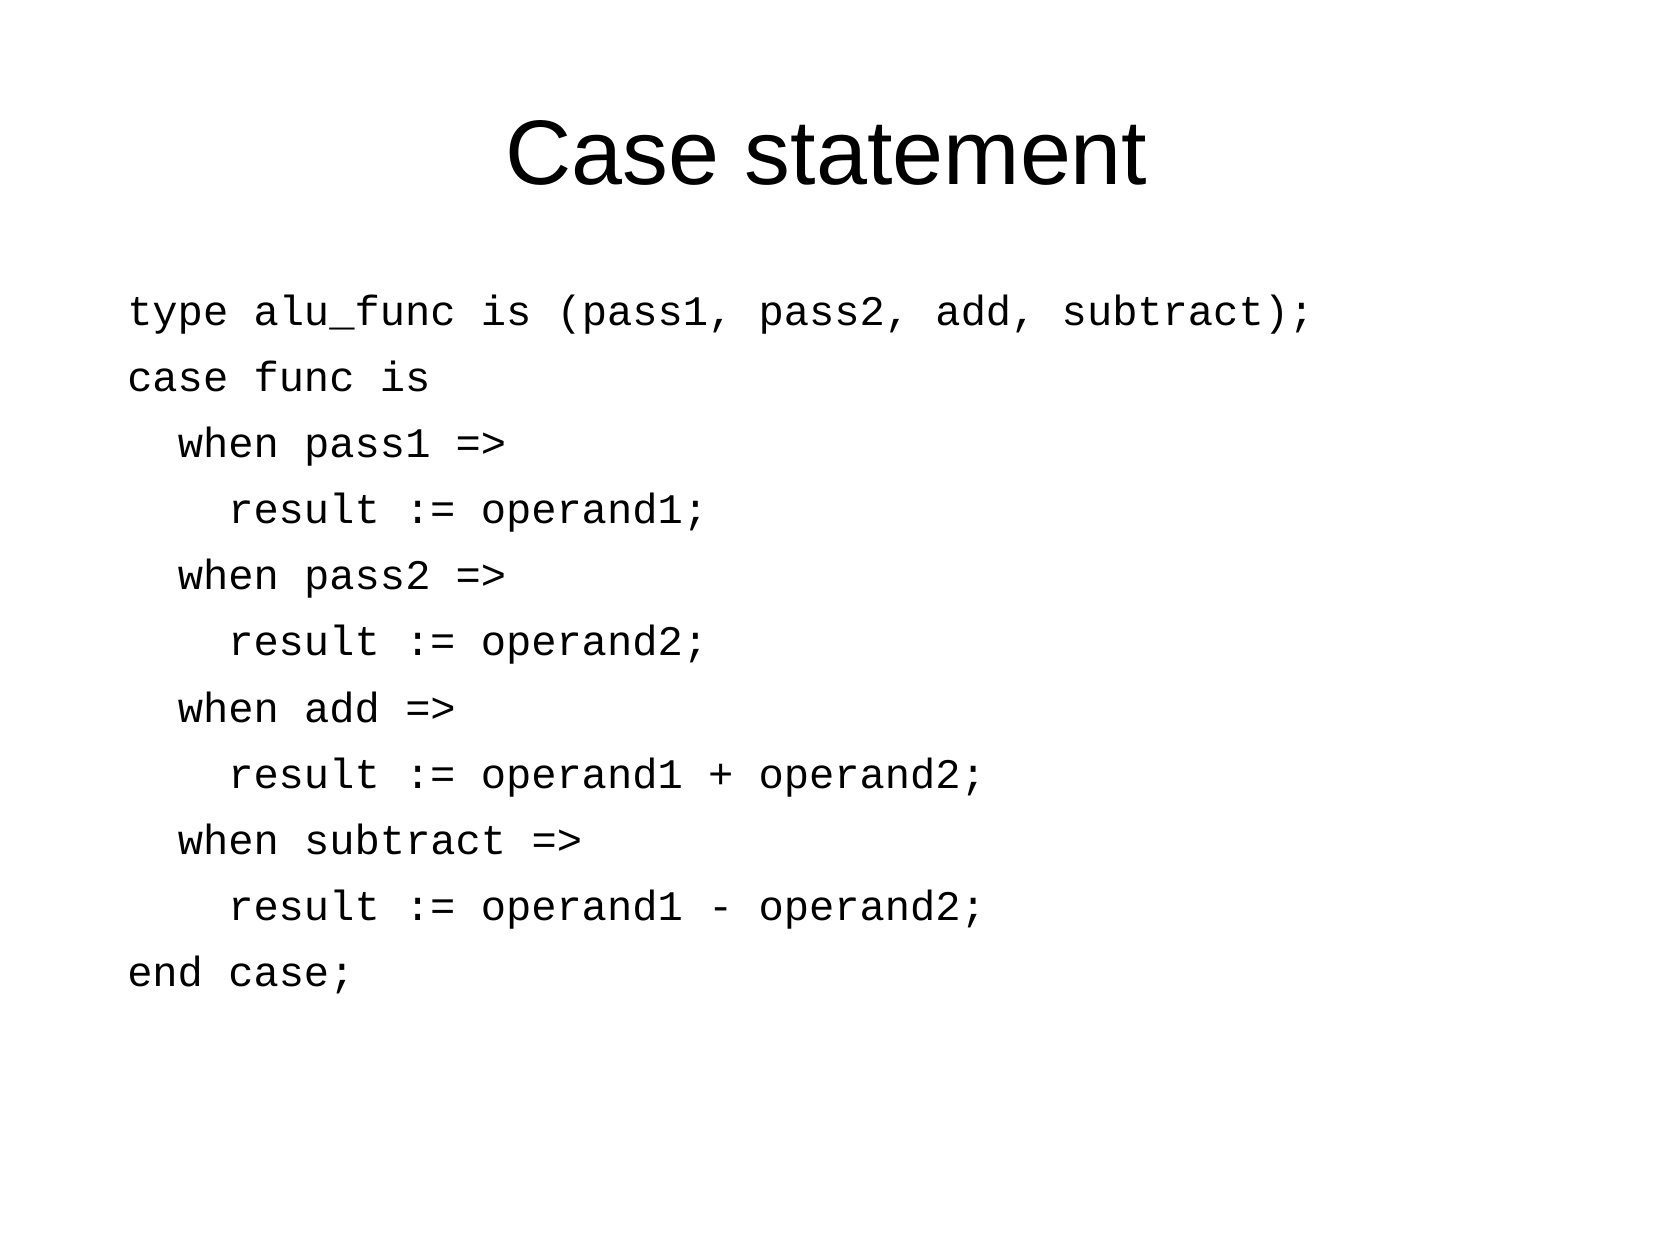

# Case statement
type alu_func is (pass1, pass2, add, subtract);
case func is
 when pass1 =>
 result := operand1;
 when pass2 =>
 result := operand2;
 when add =>
 result := operand1 + operand2;
 when subtract =>
 result := operand1 - operand2;
end case;